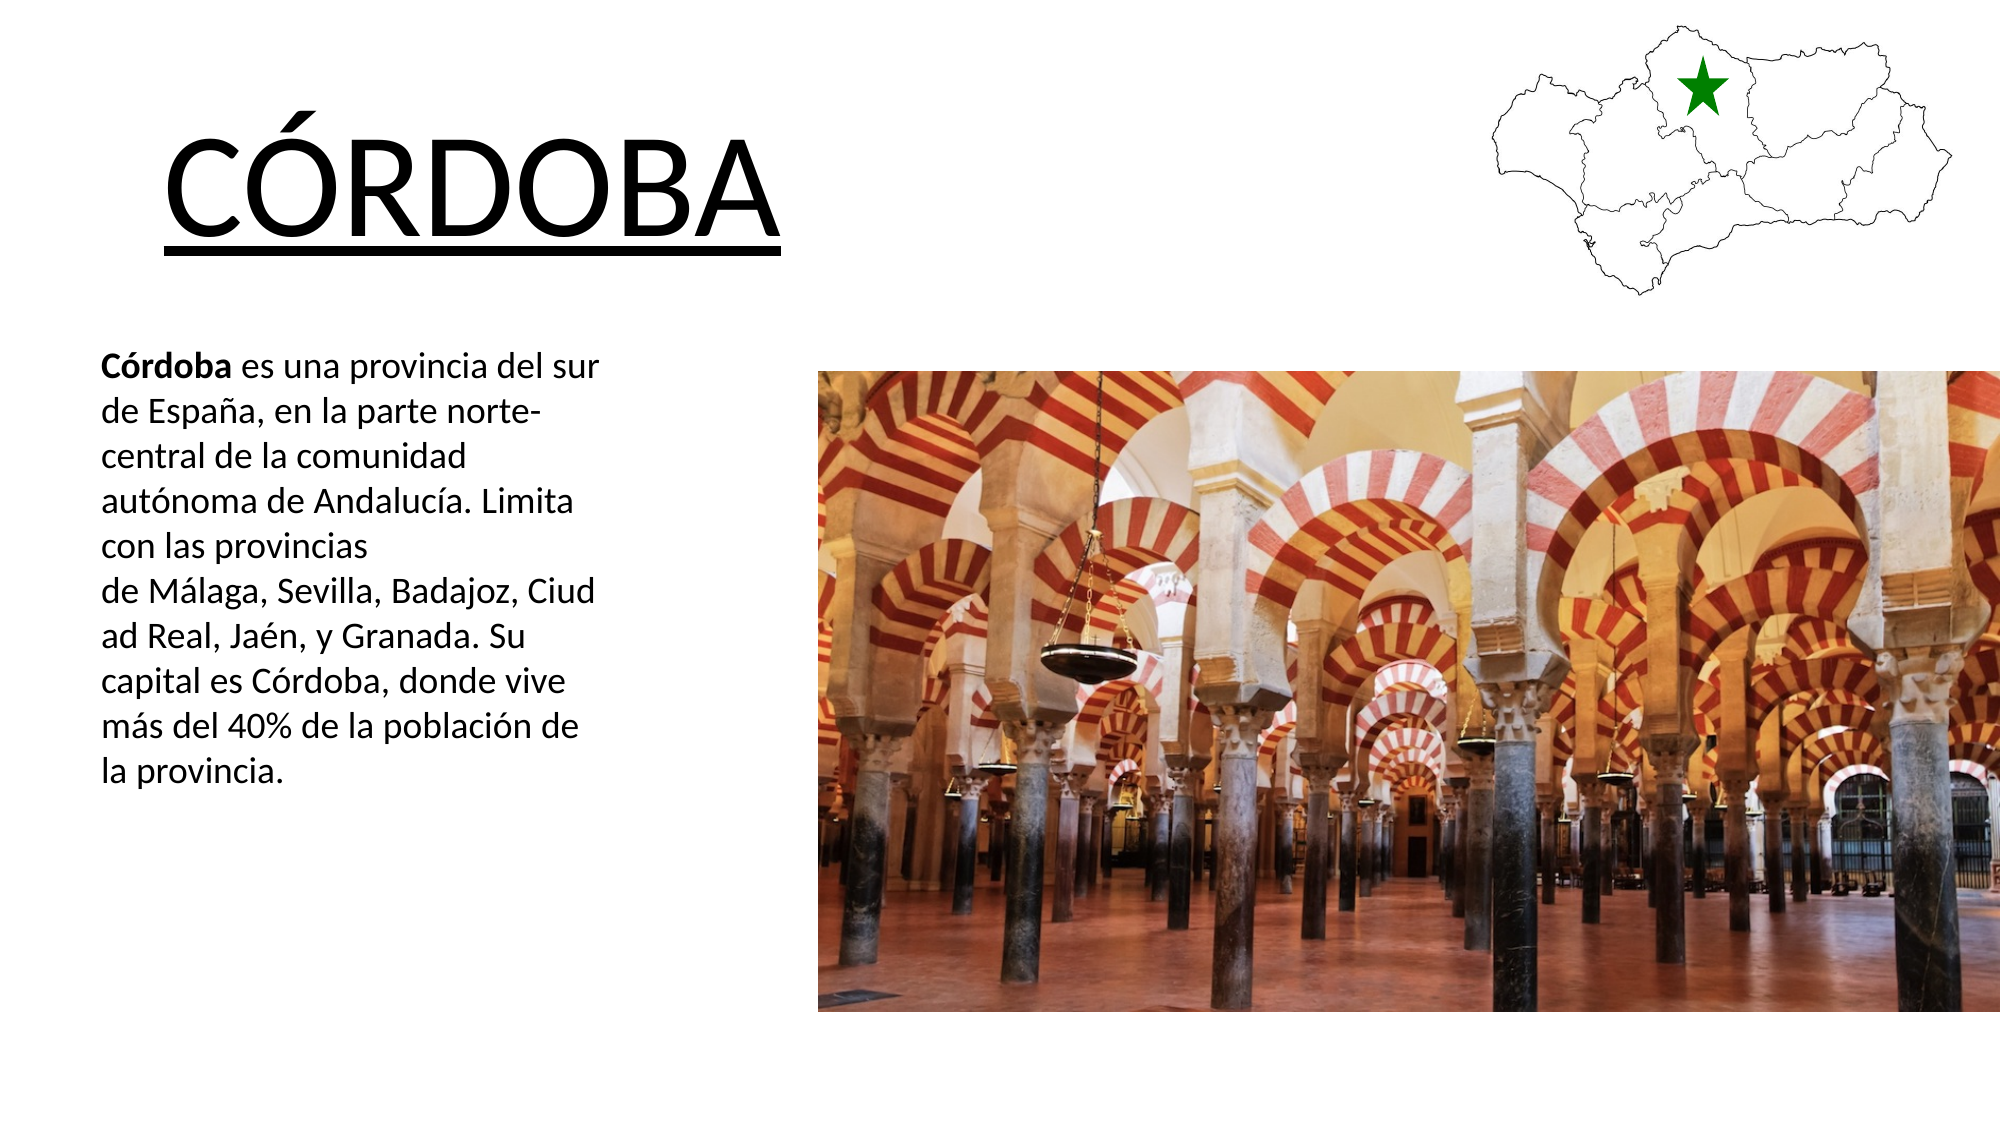

CÓRDOBA
Córdoba es una provincia del sur de España, en la parte norte-central de la comunidad autónoma de Andalucía. Limita con las provincias de Málaga, Sevilla, Badajoz, Ciudad Real, Jaén, y Granada. Su capital es Córdoba, donde vive más del 40% de la población de la provincia.